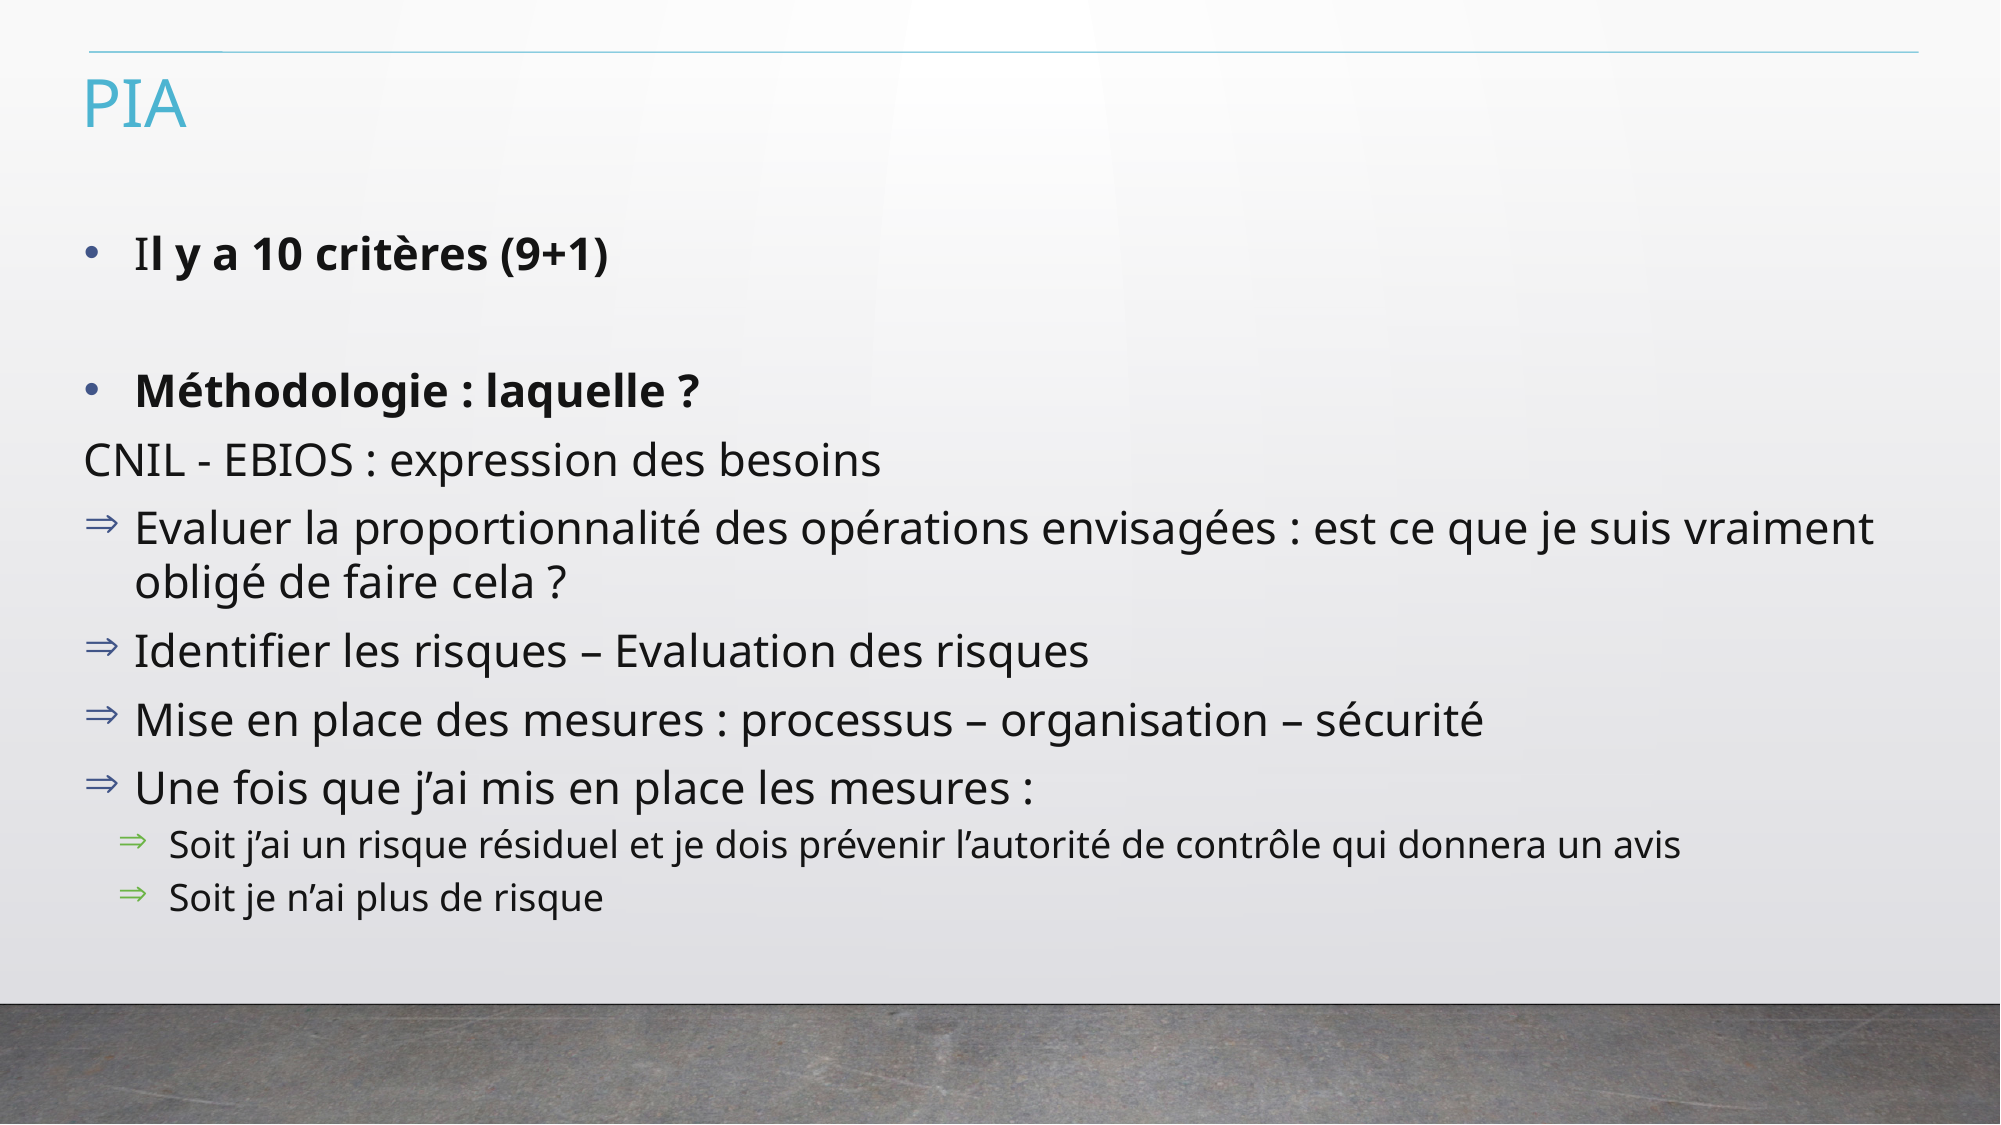

# PIA
Il y a 10 critères (9+1)
Méthodologie : laquelle ?
CNIL - EBIOS : expression des besoins
Evaluer la proportionnalité des opérations envisagées : est ce que je suis vraiment obligé de faire cela ?
Identifier les risques – Evaluation des risques
Mise en place des mesures : processus – organisation – sécurité
Une fois que j’ai mis en place les mesures :
Soit j’ai un risque résiduel et je dois prévenir l’autorité de contrôle qui donnera un avis
Soit je n’ai plus de risque